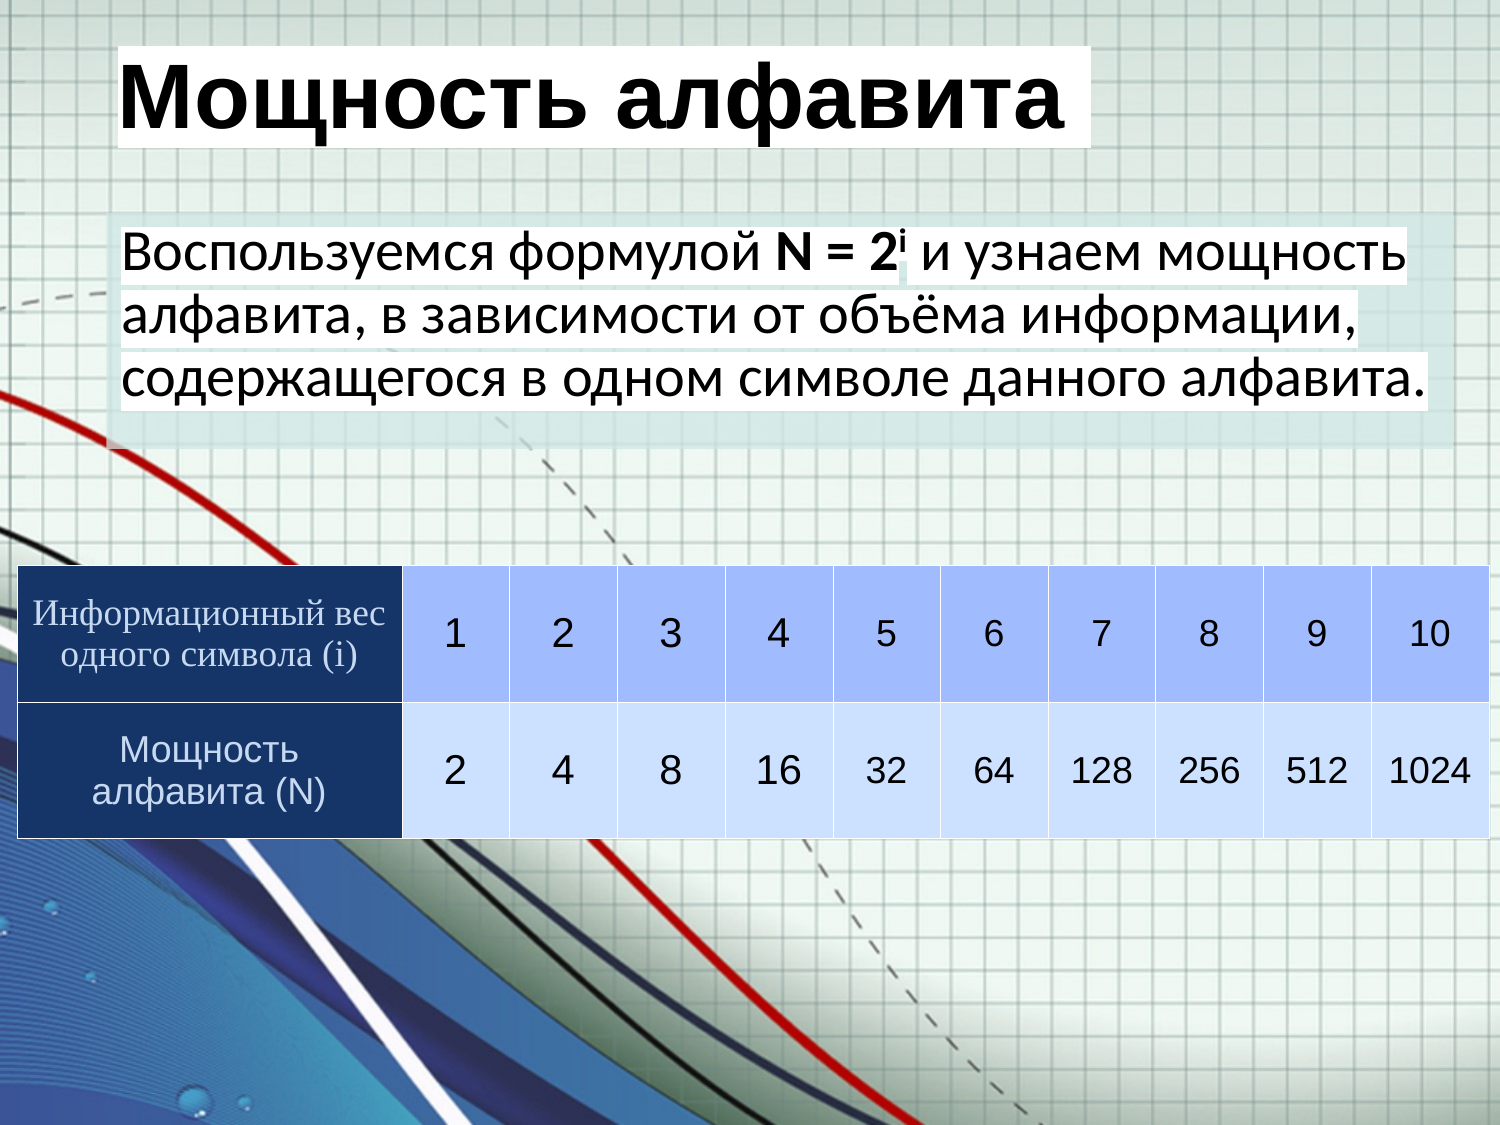

# Мощность алфавита
Воспользуемся формулой N = 2i и узнаем мощность алфавита, в зависимости от объёма информации, содержащегося в одном символе данного алфавита.
| Информационный вес одного символа (i) | 1 | 2 | 3 | 4 | 5 | 6 | 7 | 8 | 9 | 10 |
| --- | --- | --- | --- | --- | --- | --- | --- | --- | --- | --- |
| Мощность алфавита (N) | 2 | 4 | 8 | 16 | 32 | 64 | 128 | 256 | 512 | 1024 |